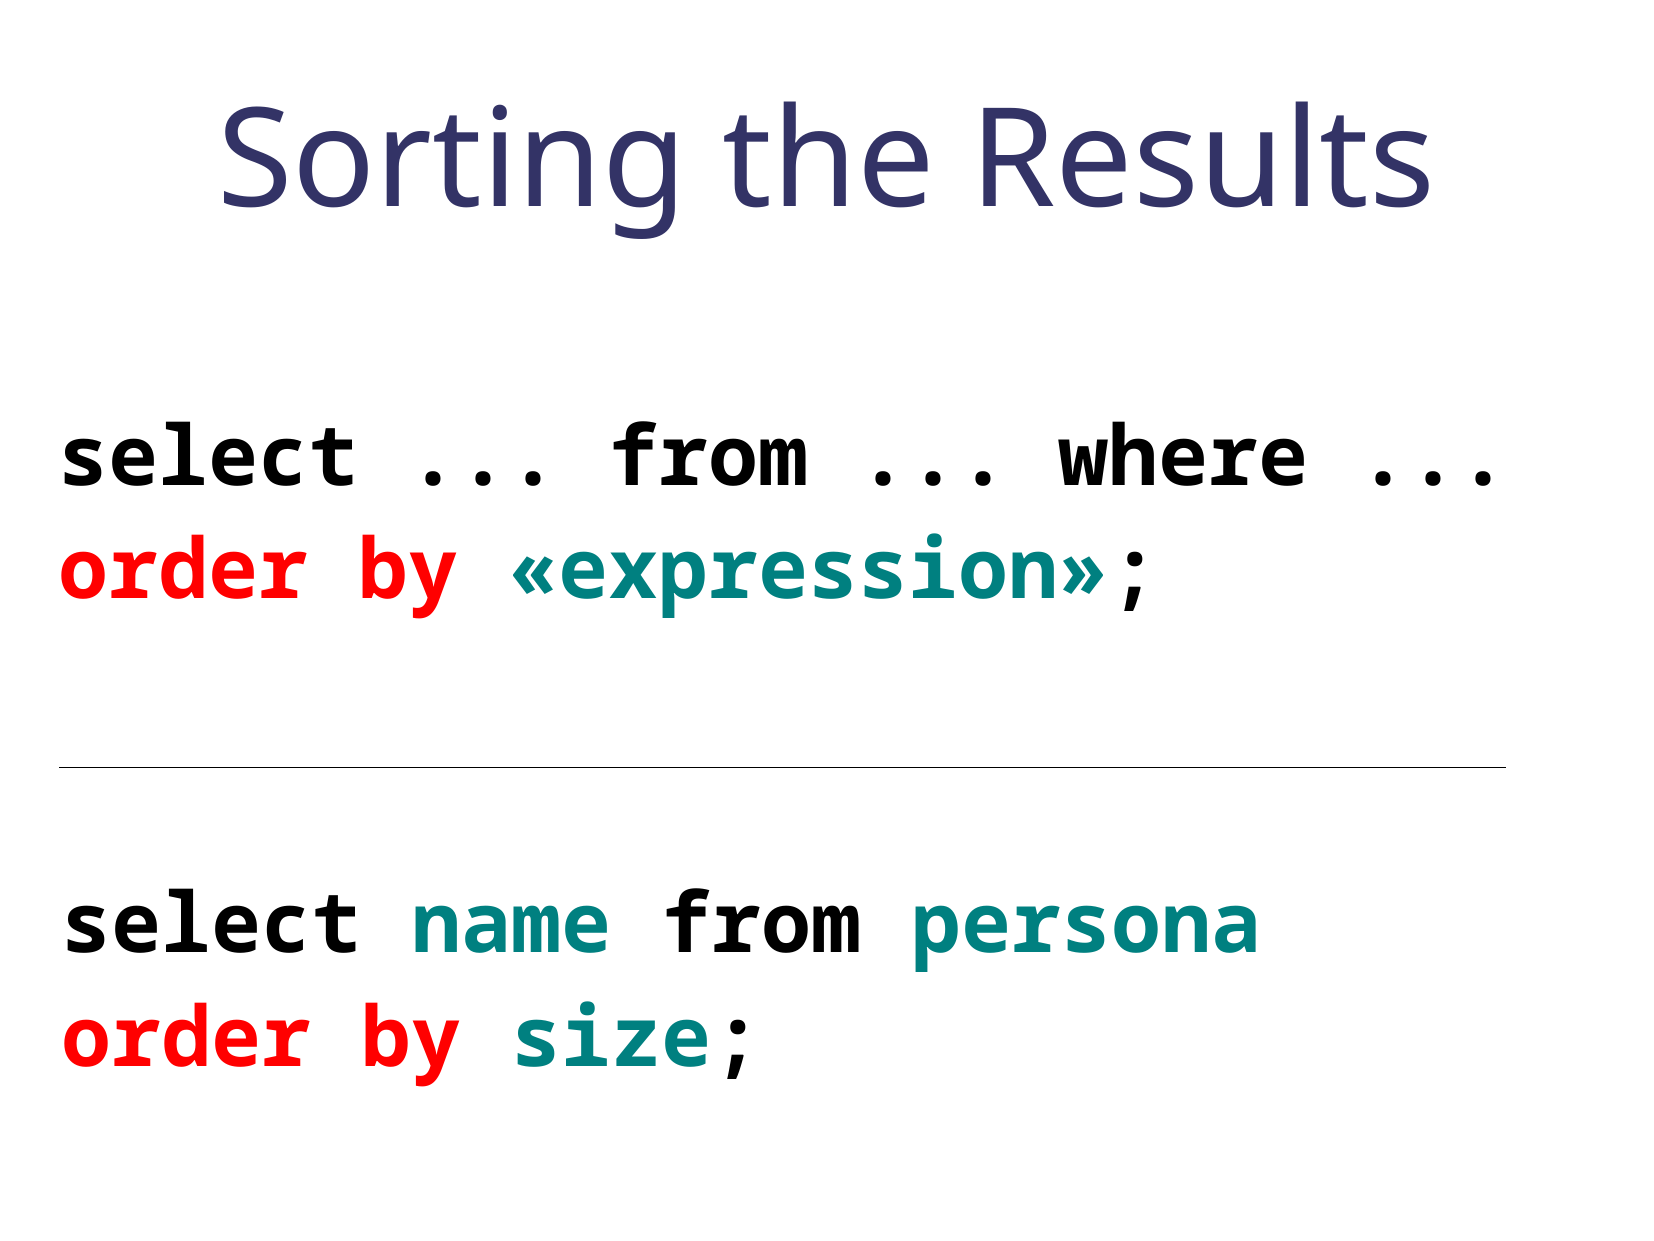

# Sorting the Results
select ... from ... where ... order by «expression»;
select name from persona
order by size;